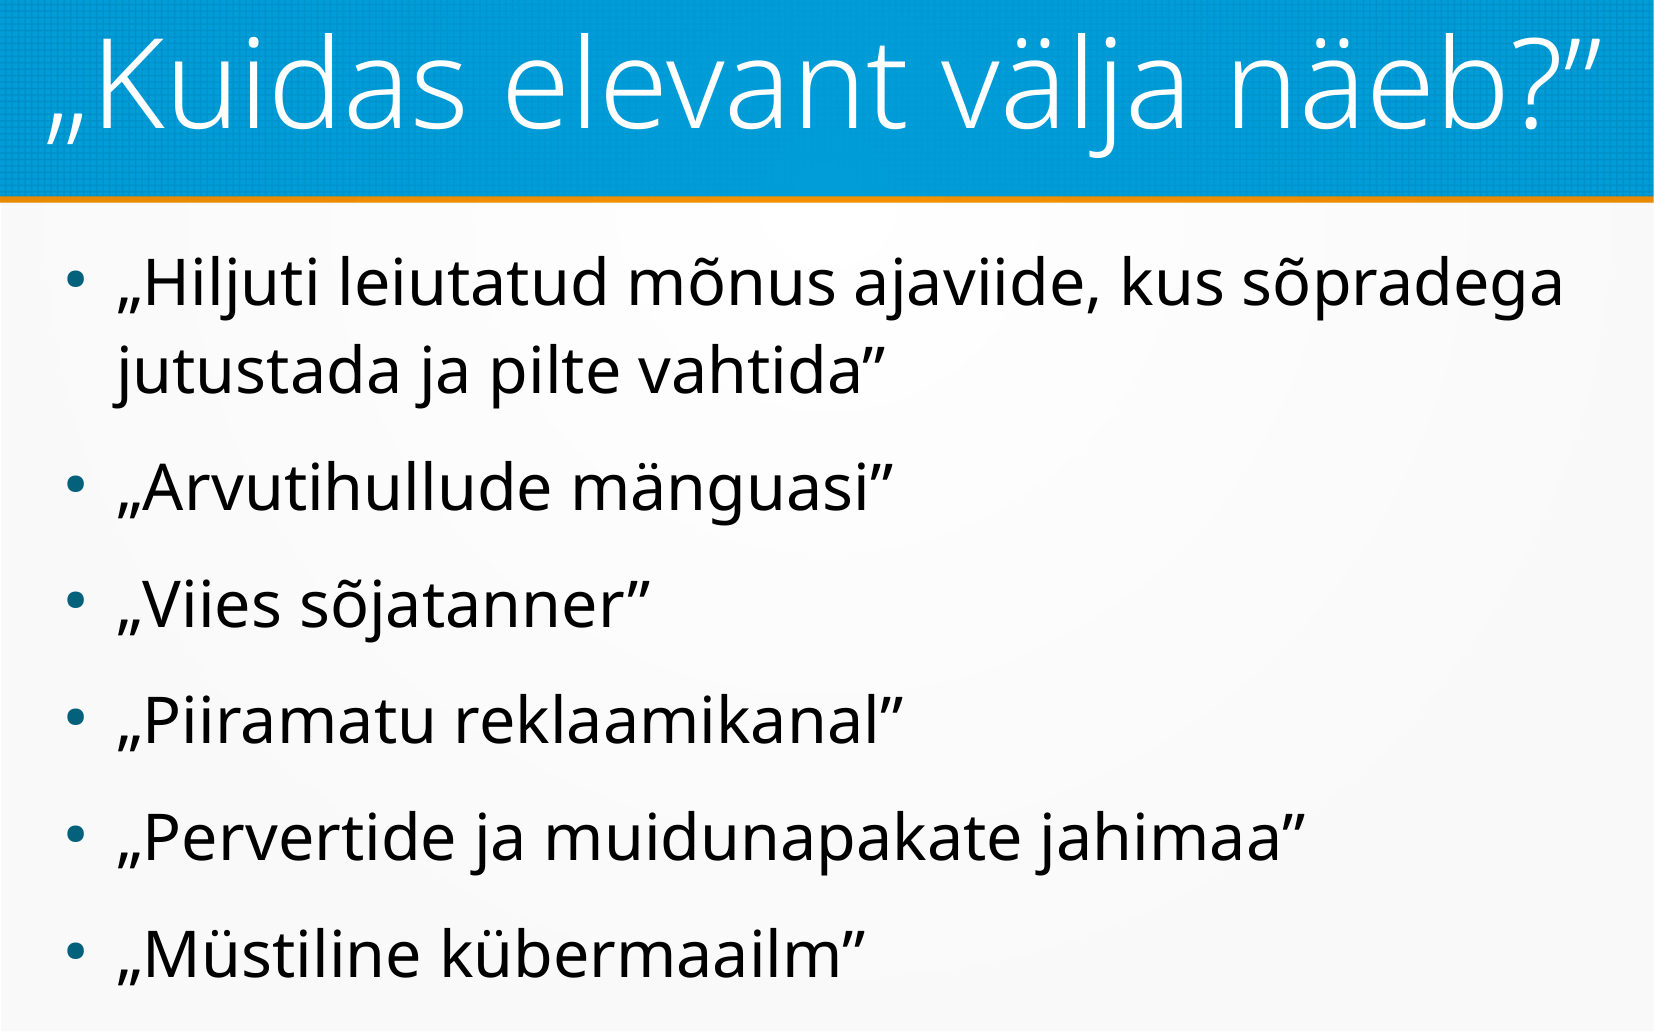

# „Kuidas elevant välja näeb?”
„Hiljuti leiutatud mõnus ajaviide, kus sõpradega jutustada ja pilte vahtida”
„Arvutihullude mänguasi”
„Viies sõjatanner”
„Piiramatu reklaamikanal”
„Pervertide ja muidunapakate jahimaa”
„Müstiline kübermaailm”